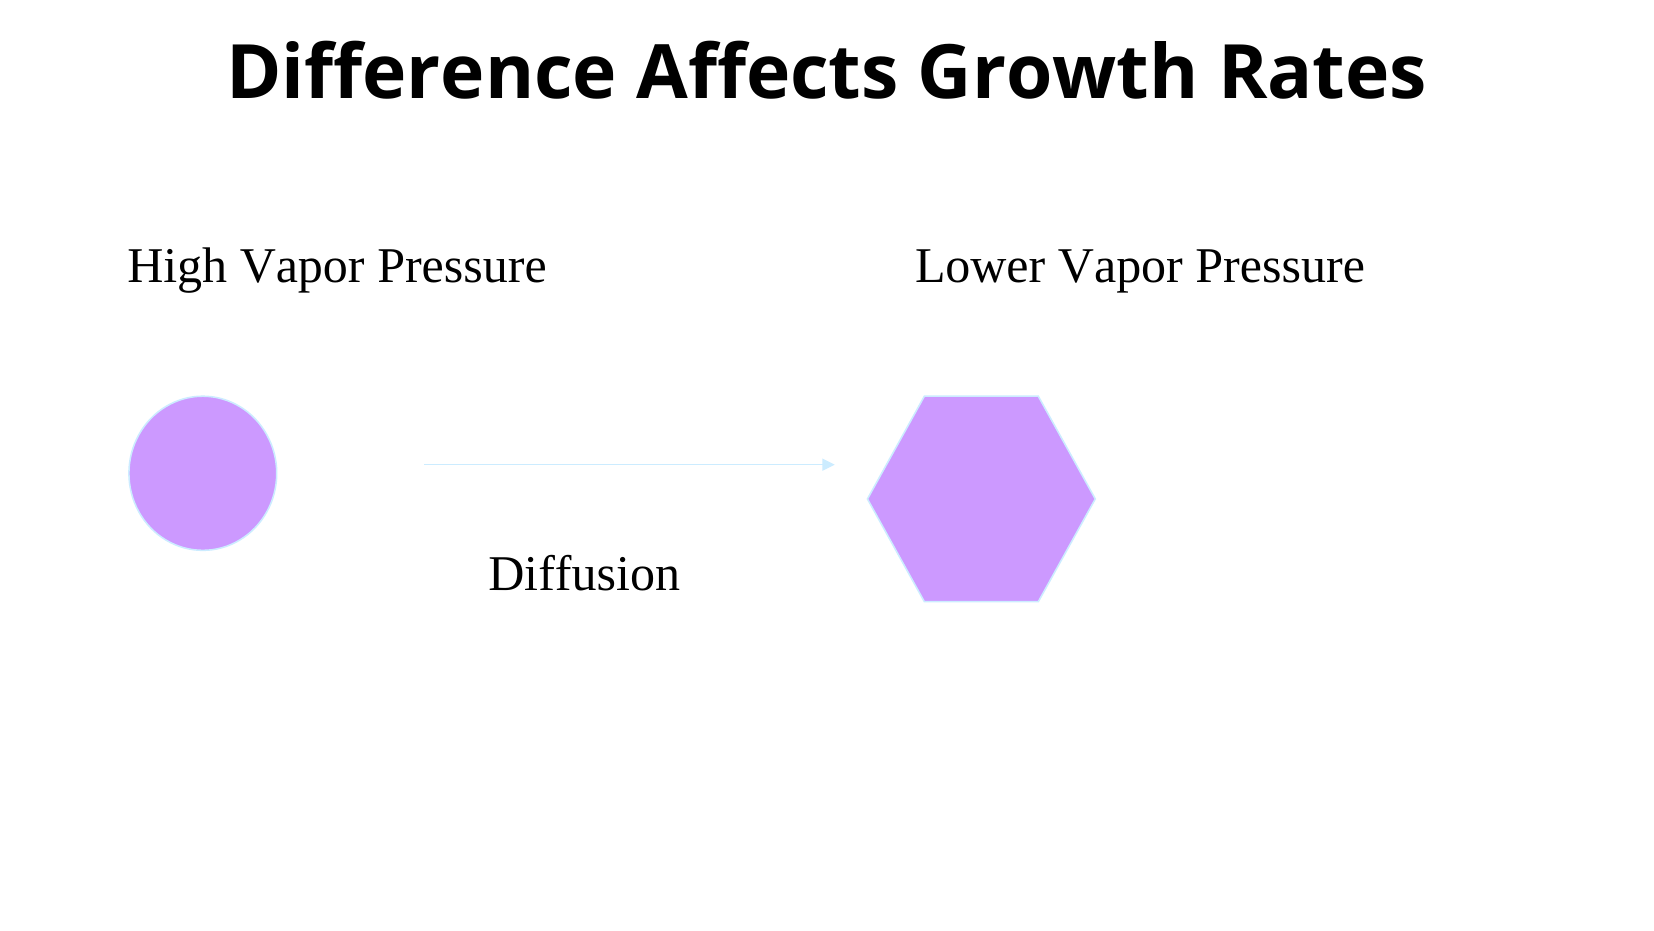

# Difference Affects Growth Rates
High Vapor Pressure
Lower Vapor Pressure
Diffusion